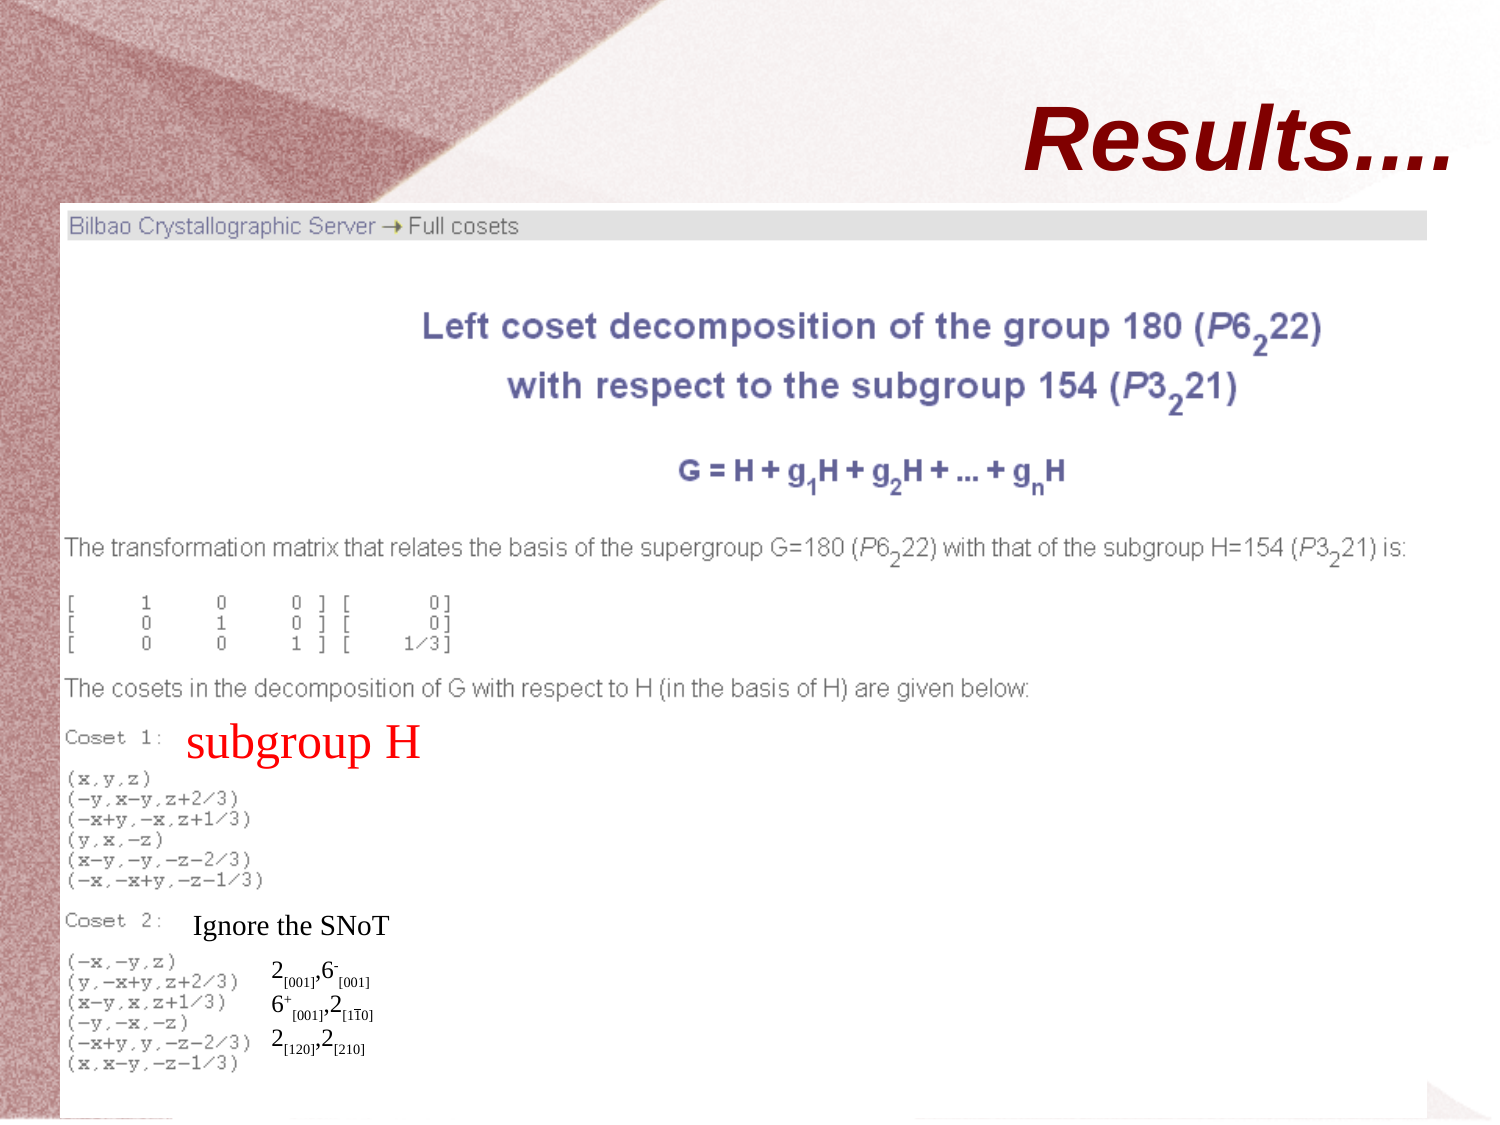

# Results....
subgroup H
Ignore the SNoT
2[001],6-[001]
6+[001],2[110]
2[120],2[210]